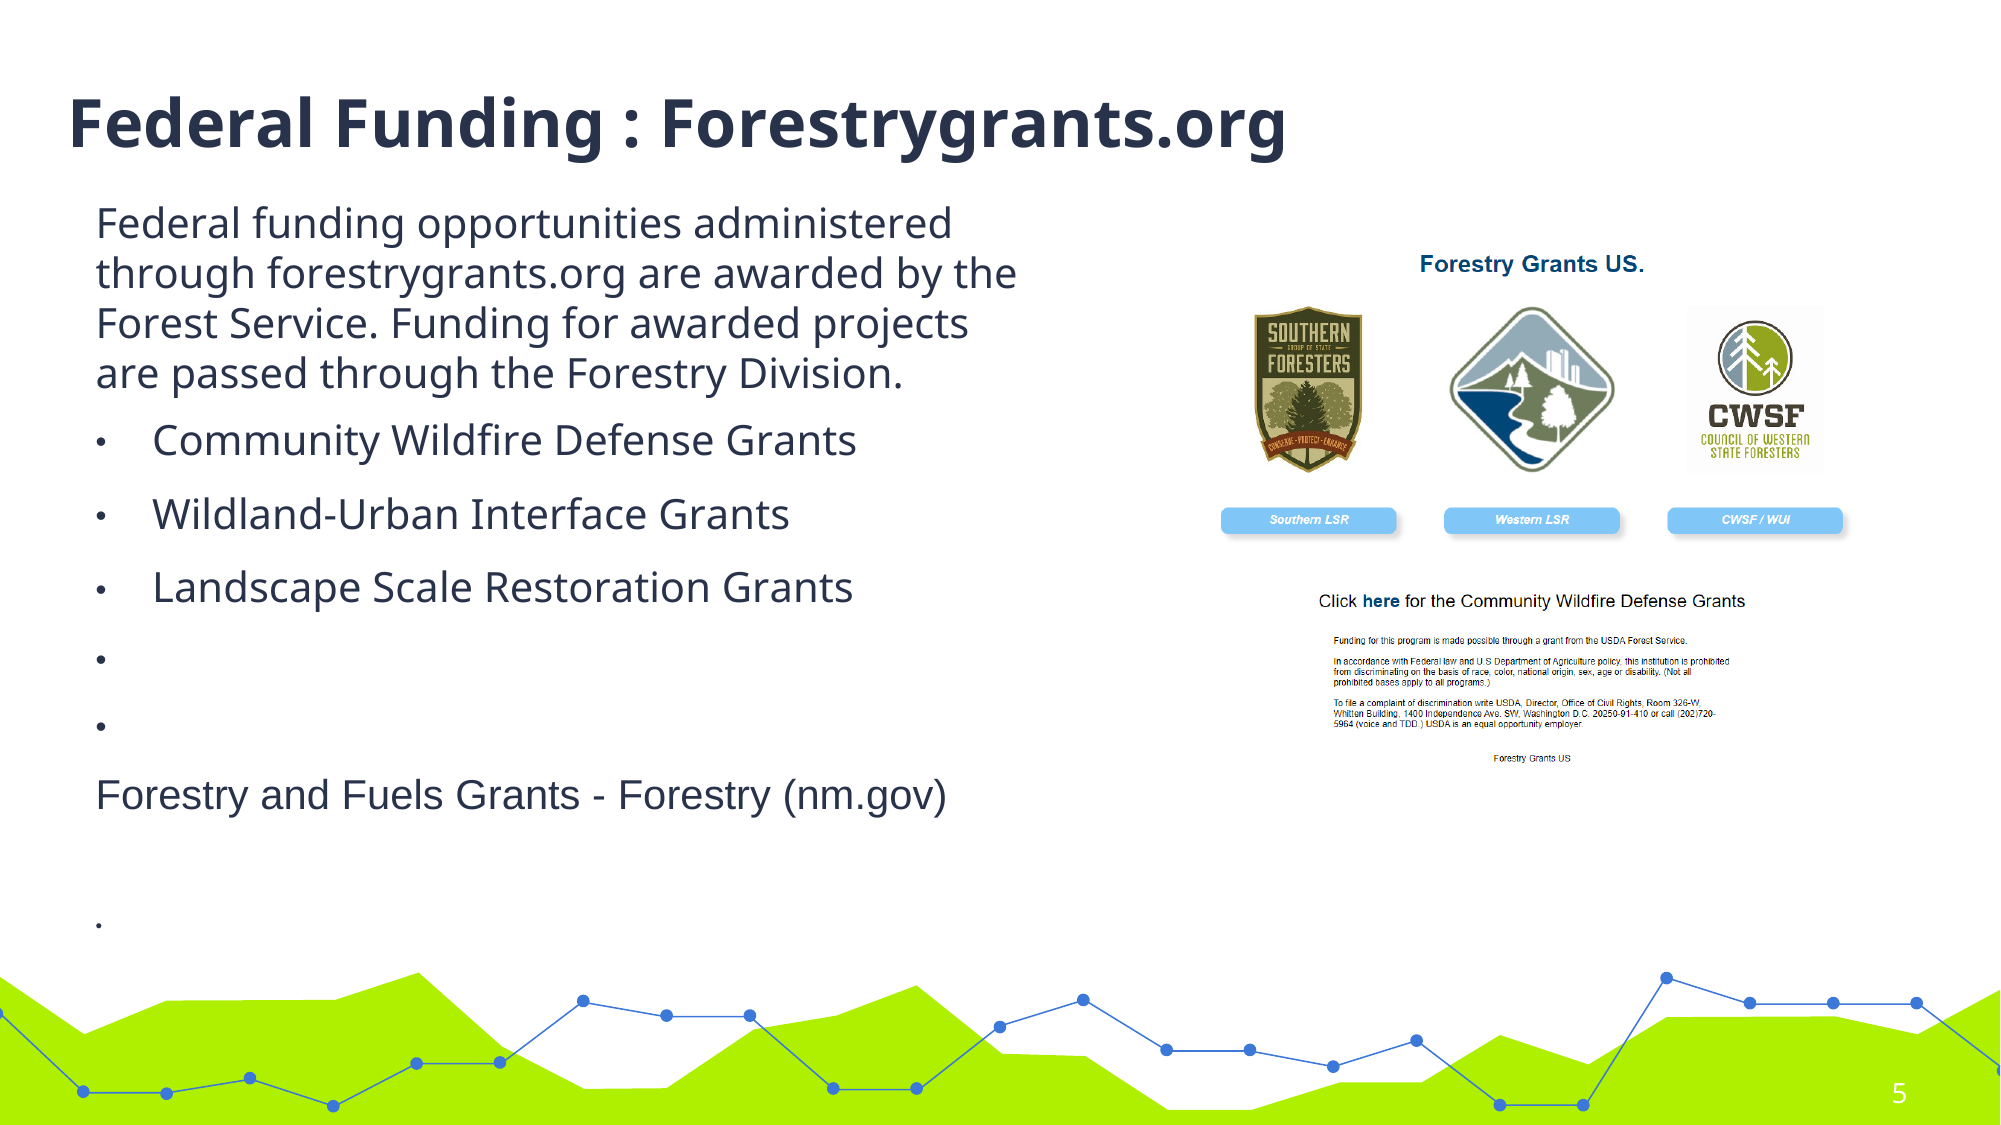

# Federal Funding : Forestrygrants.org
Federal funding opportunities administered through forestrygrants.org are awarded by the Forest Service. Funding for awarded projects are passed through the Forestry Division.
Community Wildfire Defense Grants
Wildland-Urban Interface Grants
Landscape Scale Restoration Grants
Forestry and Fuels Grants - Forestry (nm.gov)